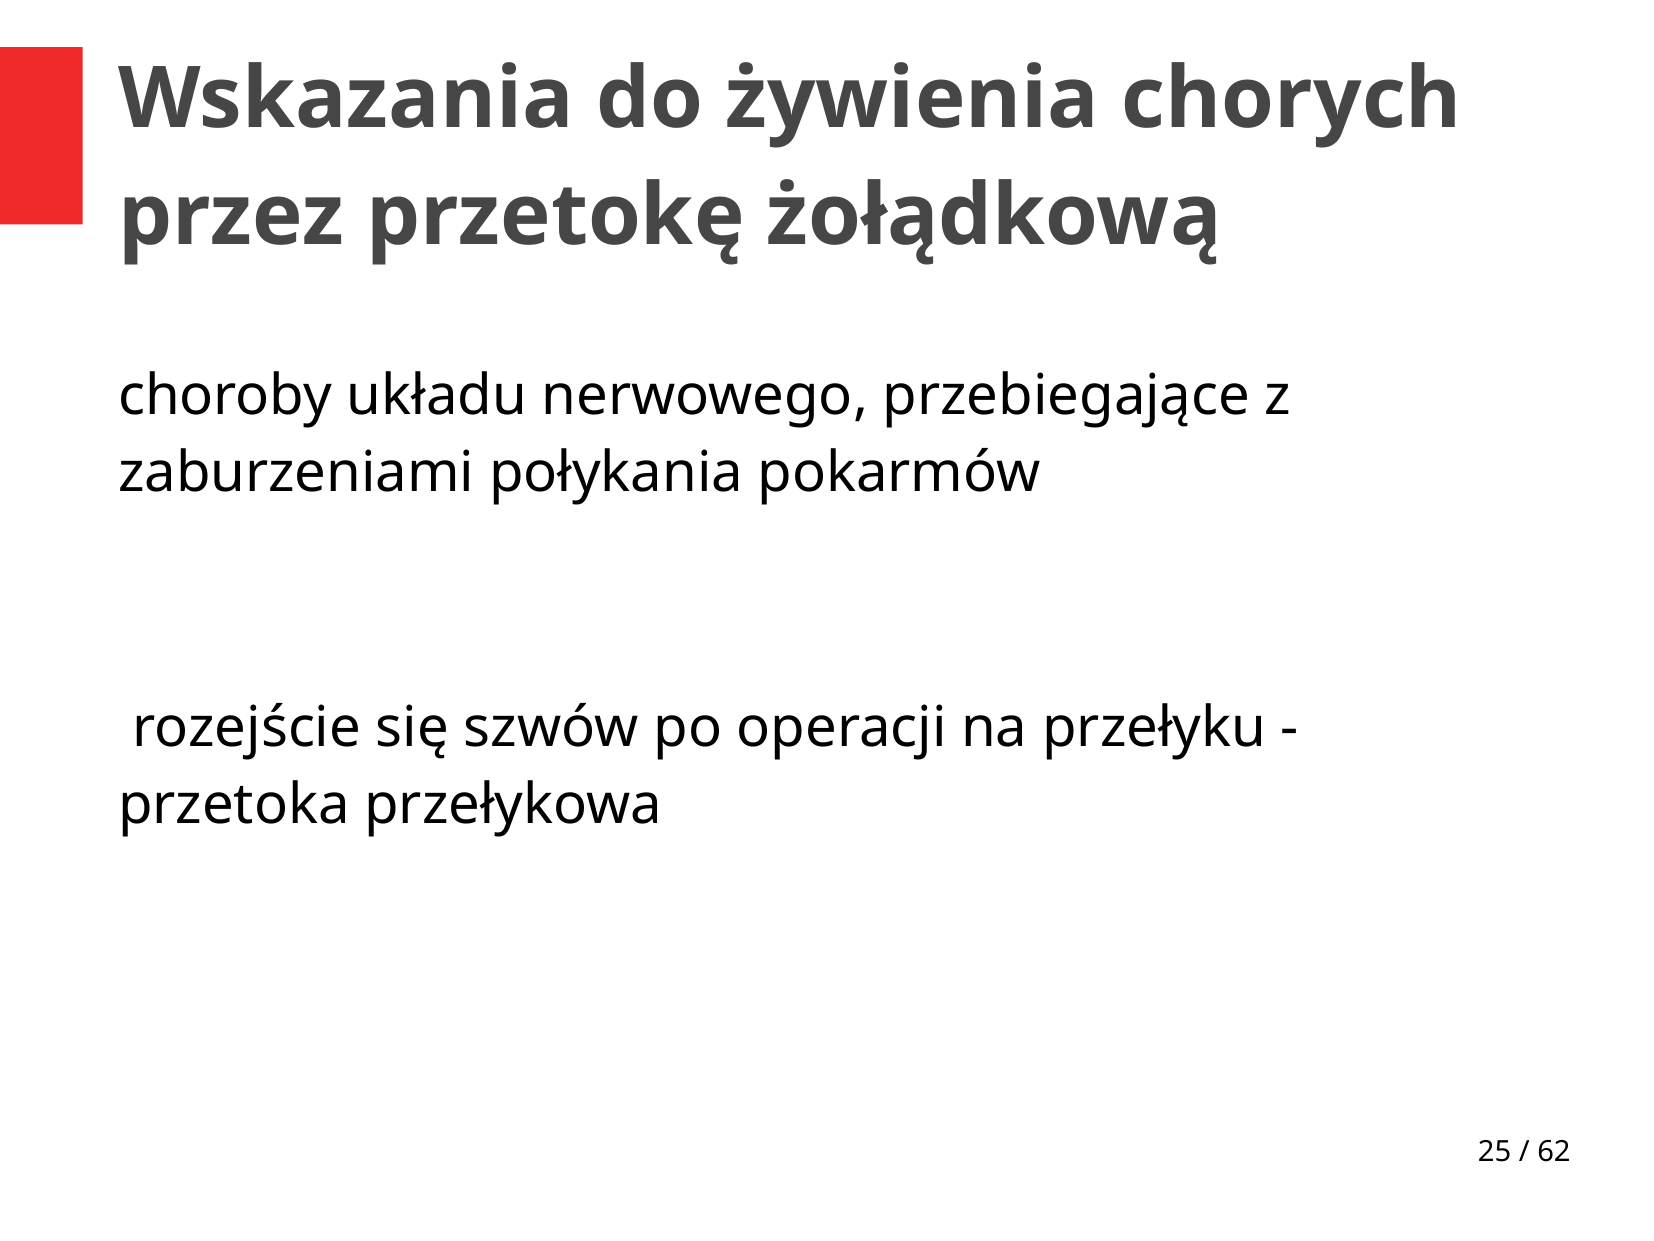

# Wskazania do żywienia chorych przez przetokę żołądkową
choroby układu nerwowego, przebiegające z zaburzeniami połykania pokarmów
 rozejście się szwów po operacji na przełyku - przetoka przełykowa
25